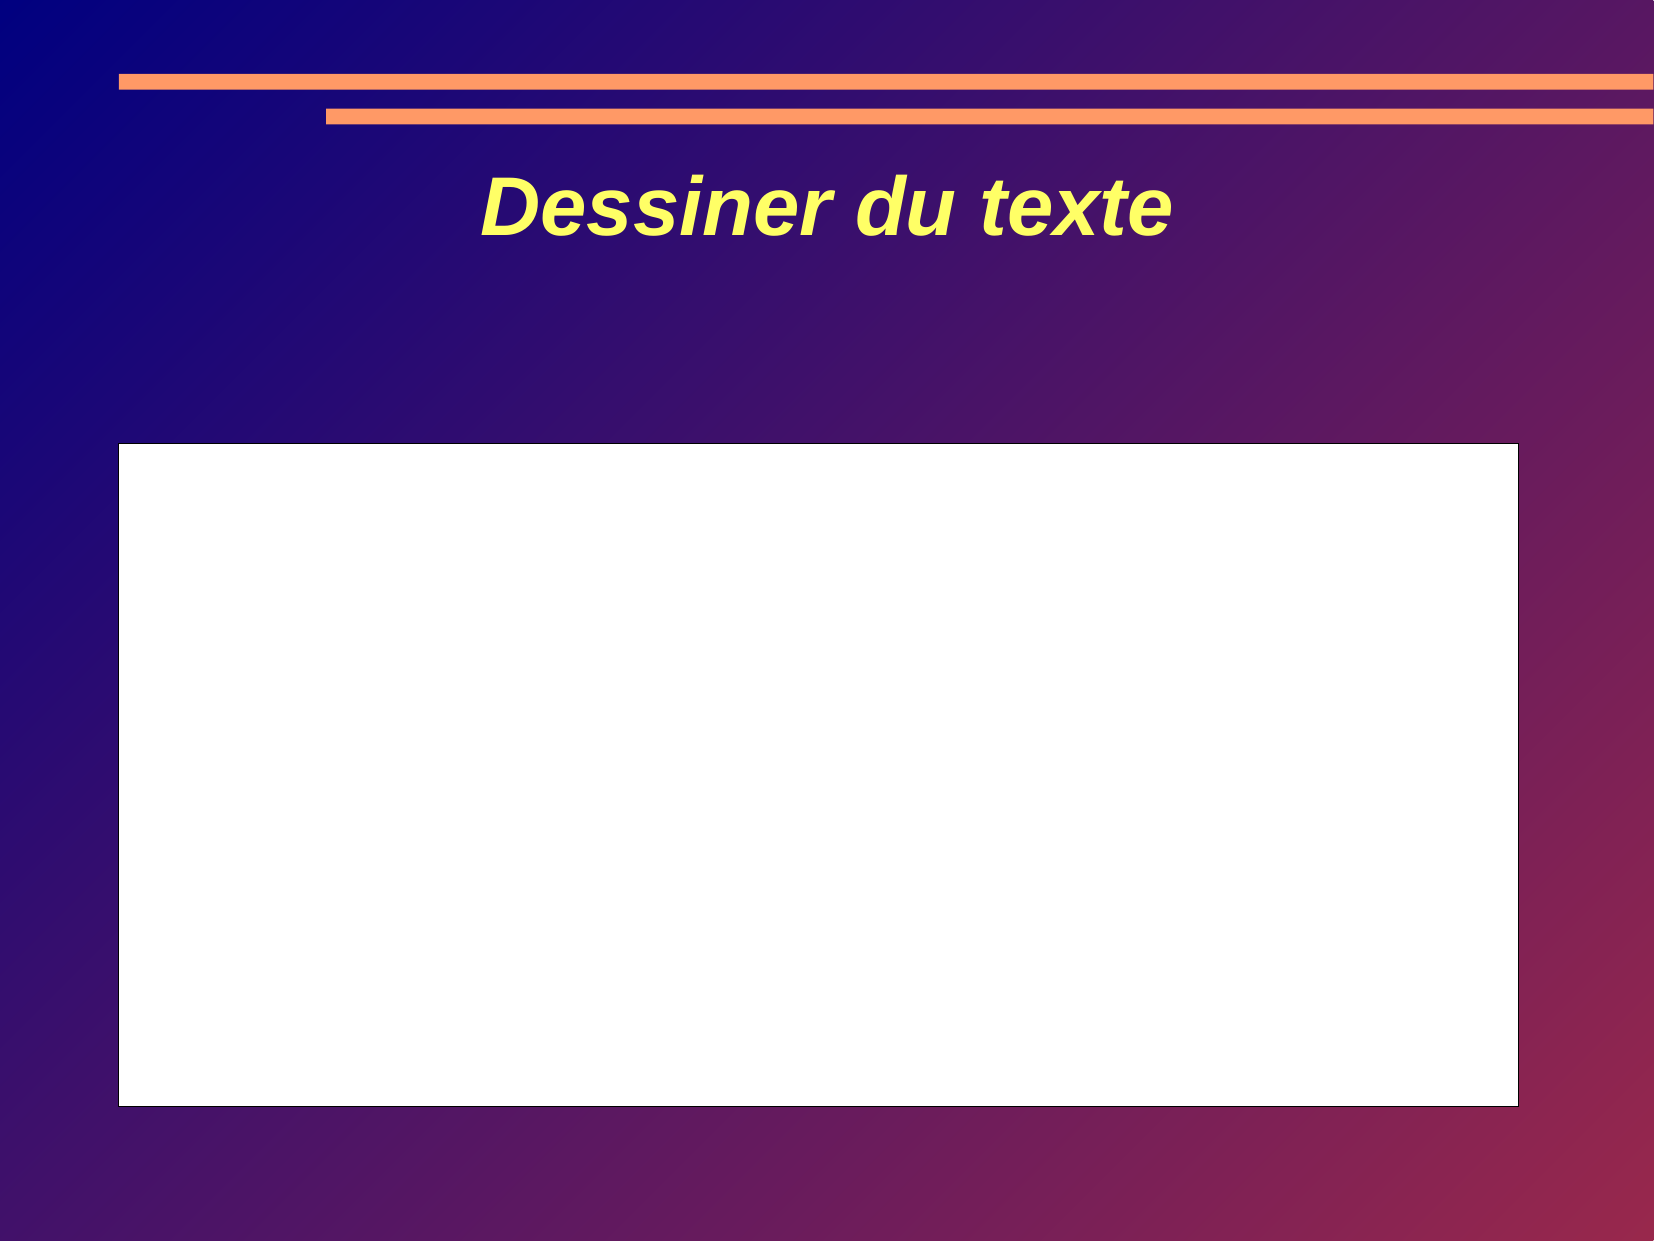

# Dessiner du texte
	// Texte à afficher :
	str = "Hello World !";
	// Police de caractères Times New Roma italique en taille 24 :
	Font font = new Font("Times New Roman", 24, FontStyle.Italic);
	// Pinceau uni avec alpha-blending :
	Brush brush = new Brush(Color.FromArgb(60, 255, 255, 0));
	// Alignement centré :
	StringFormat format = new StringFormat();
	format.Alignment = StringAlignment.Center;
	// Rendu autour de 200, 200 :
	graphics.DrawString(str, font, brush, 200, 200, format);